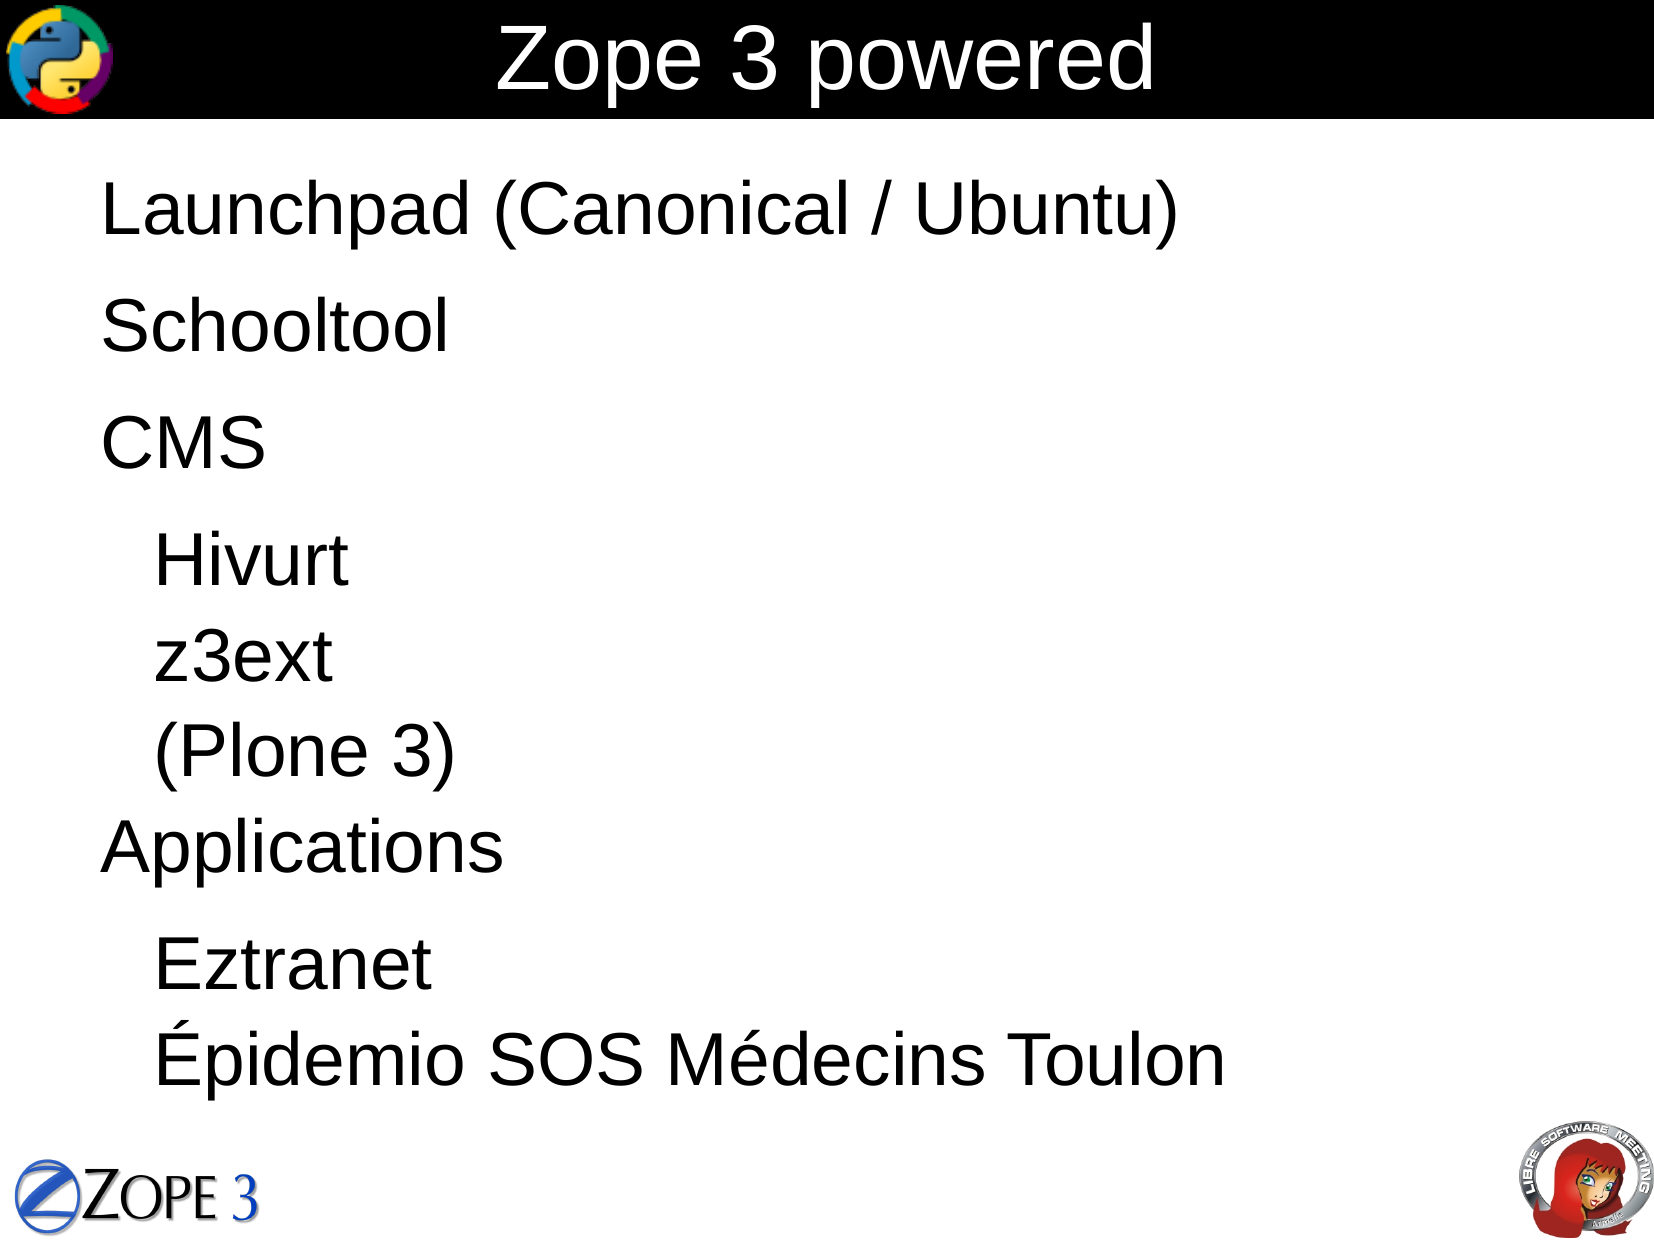

# Zope 3 powered
Launchpad (Canonical / Ubuntu)
Schooltool
CMS
Hivurt
z3ext
(Plone 3)
Applications
Eztranet
Épidemio SOS Médecins Toulon